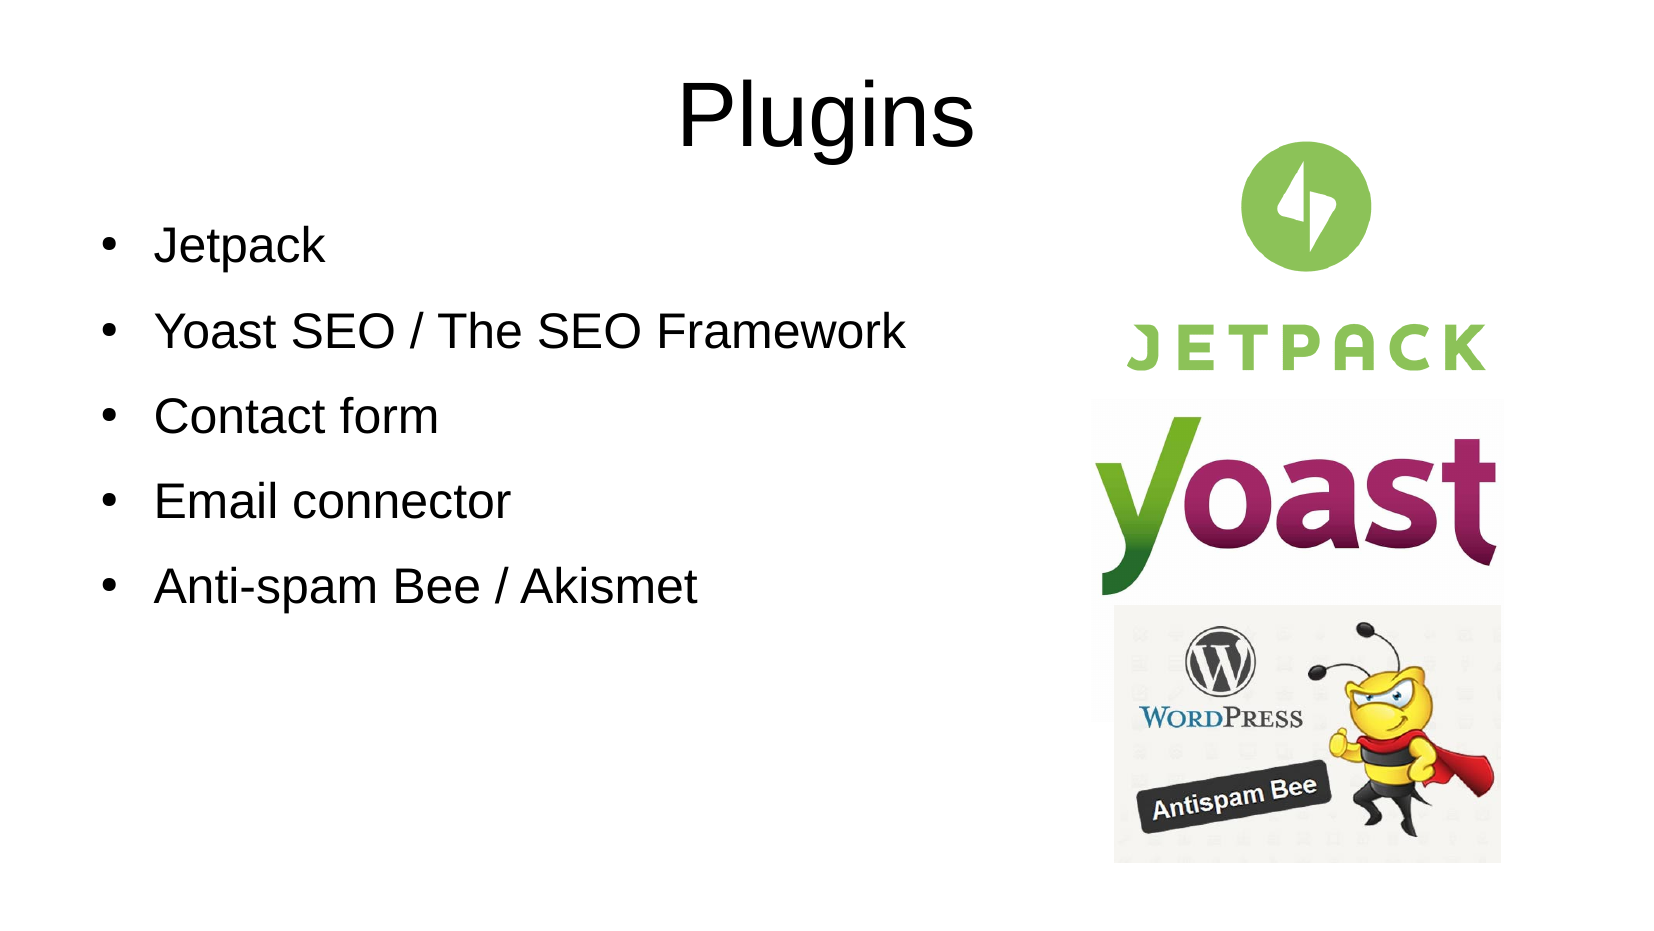

# Plugins
Jetpack
Yoast SEO / The SEO Framework
Contact form
Email connector
Anti-spam Bee / Akismet